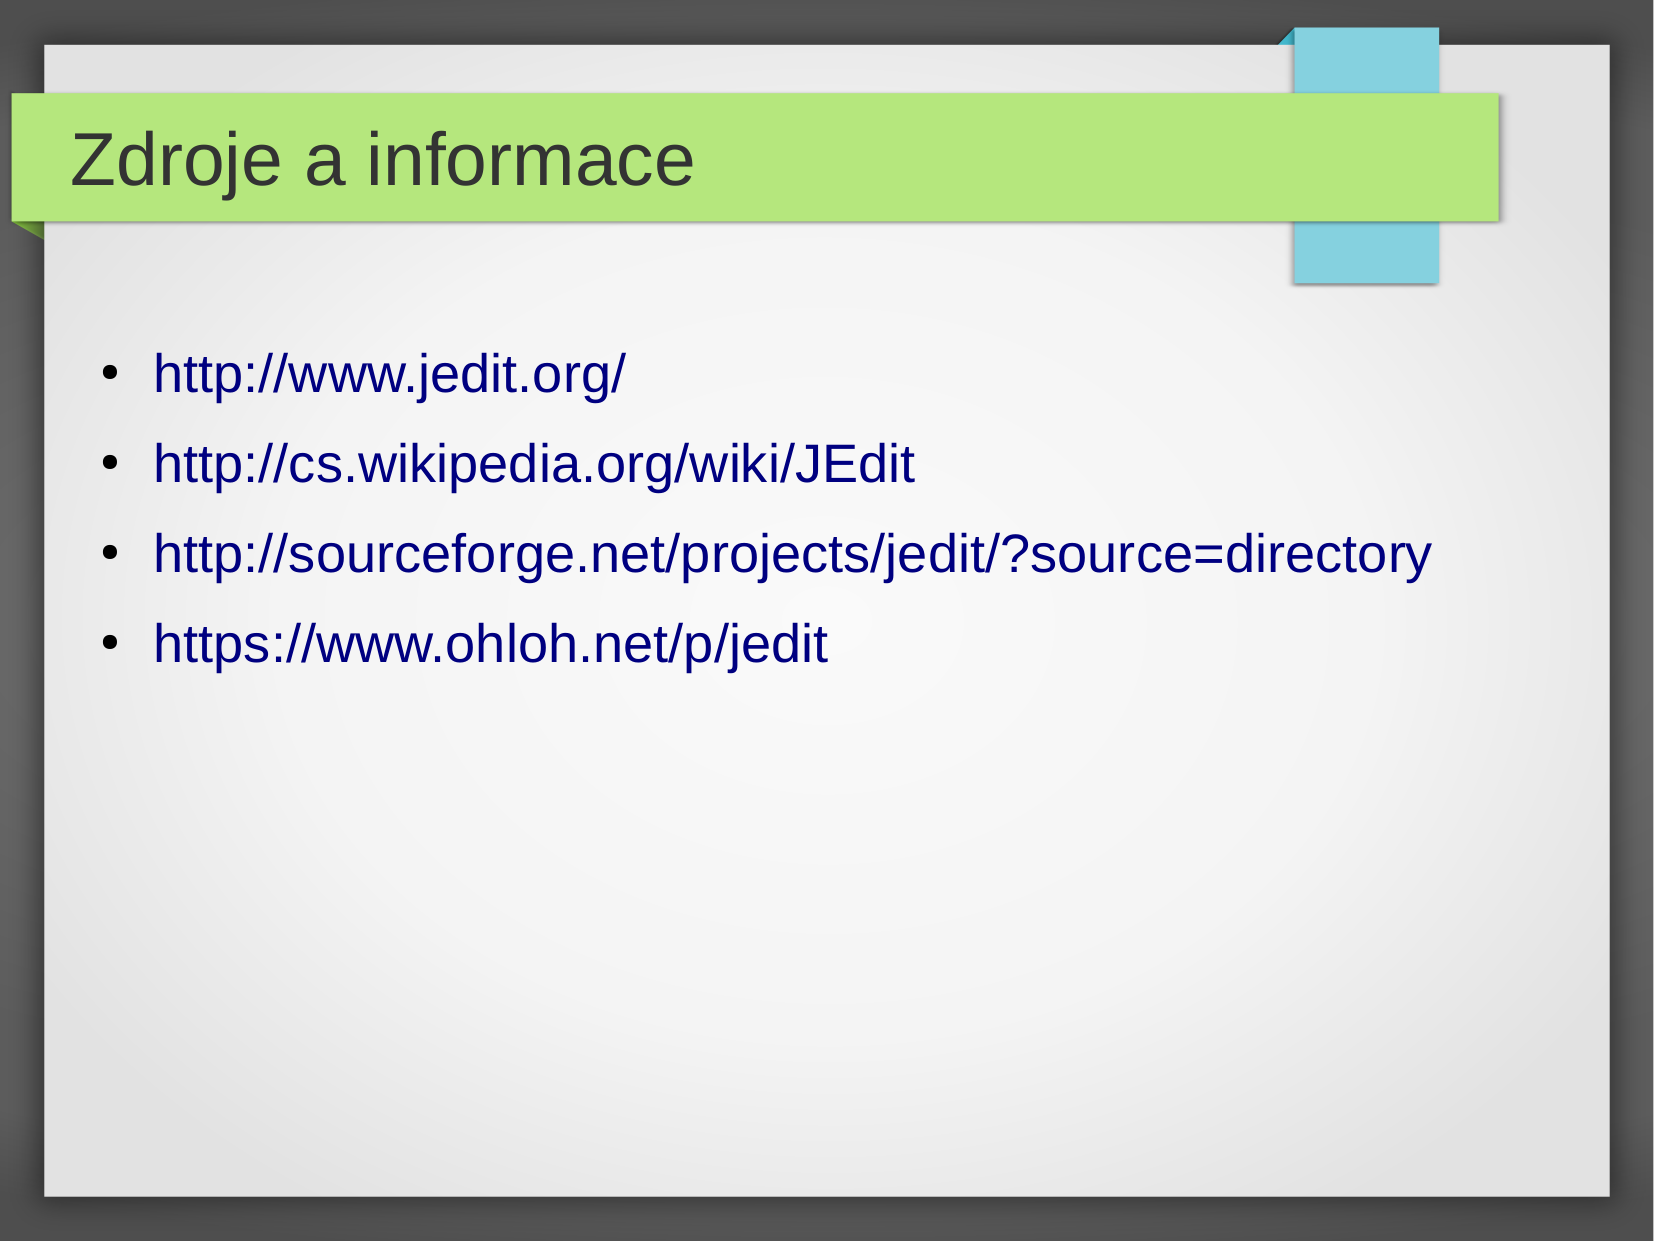

# Zdroje a informace
http://www.jedit.org/
http://cs.wikipedia.org/wiki/JEdit
http://sourceforge.net/projects/jedit/?source=directory
https://www.ohloh.net/p/jedit